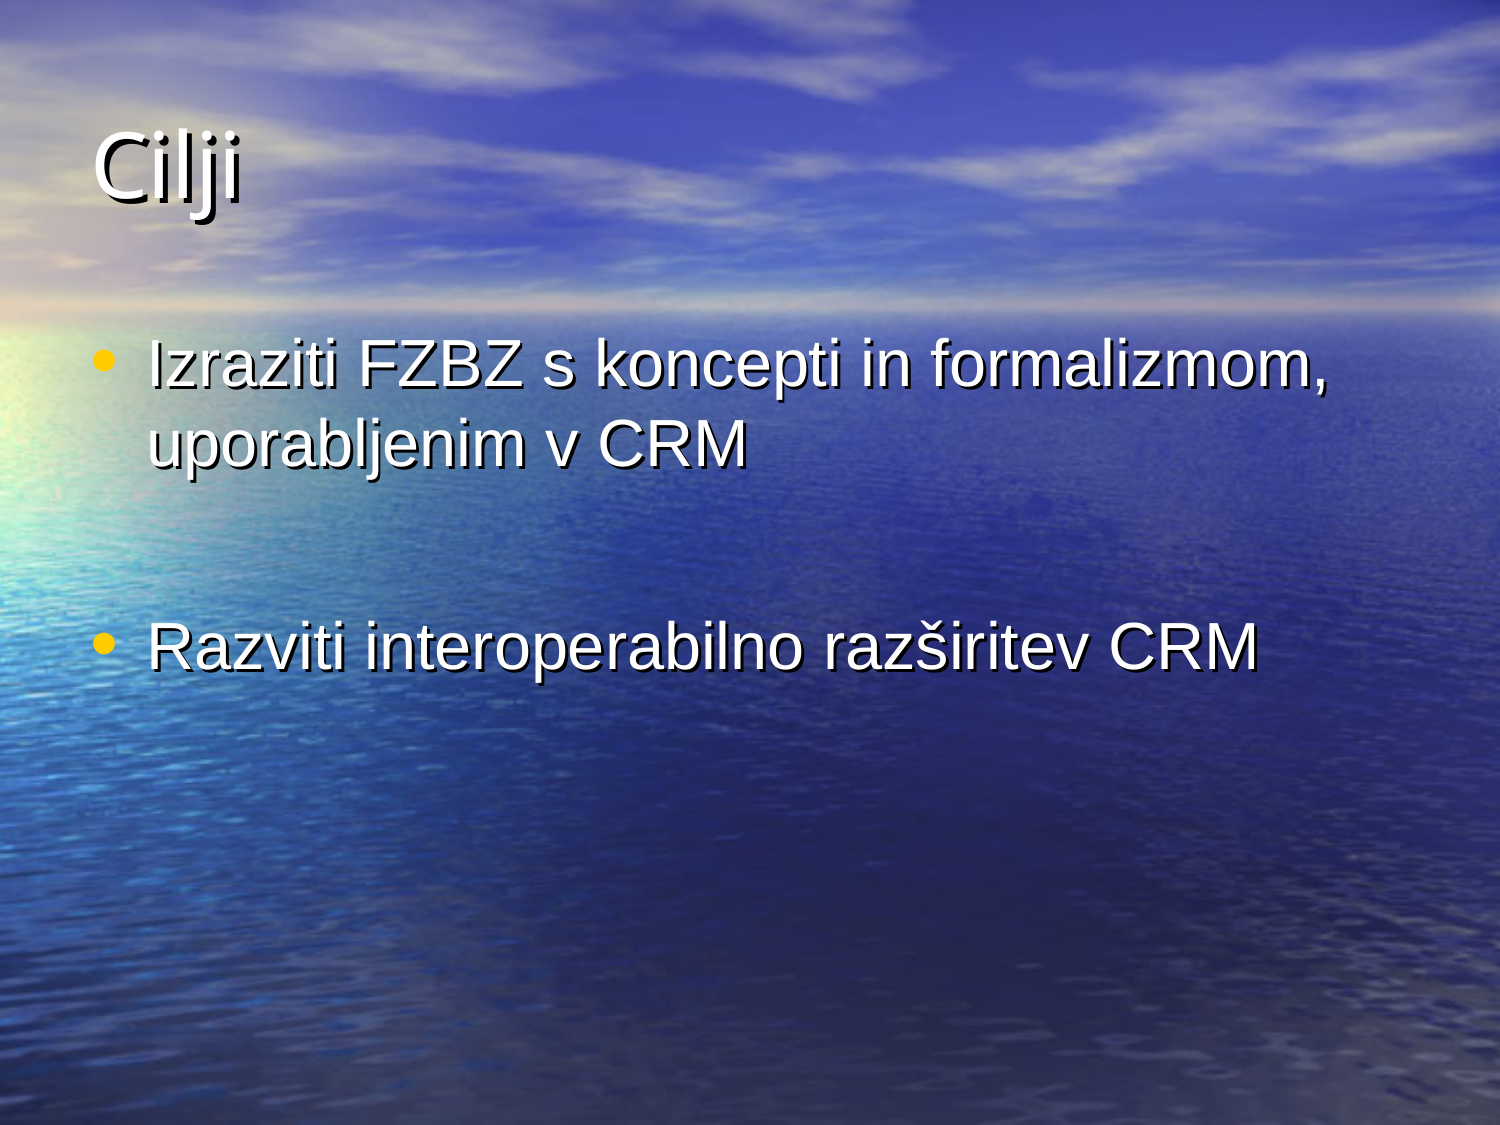

# Cilji
Izraziti FZBZ s koncepti in formalizmom, uporabljenim v CRM
Razviti interoperabilno razširitev CRM